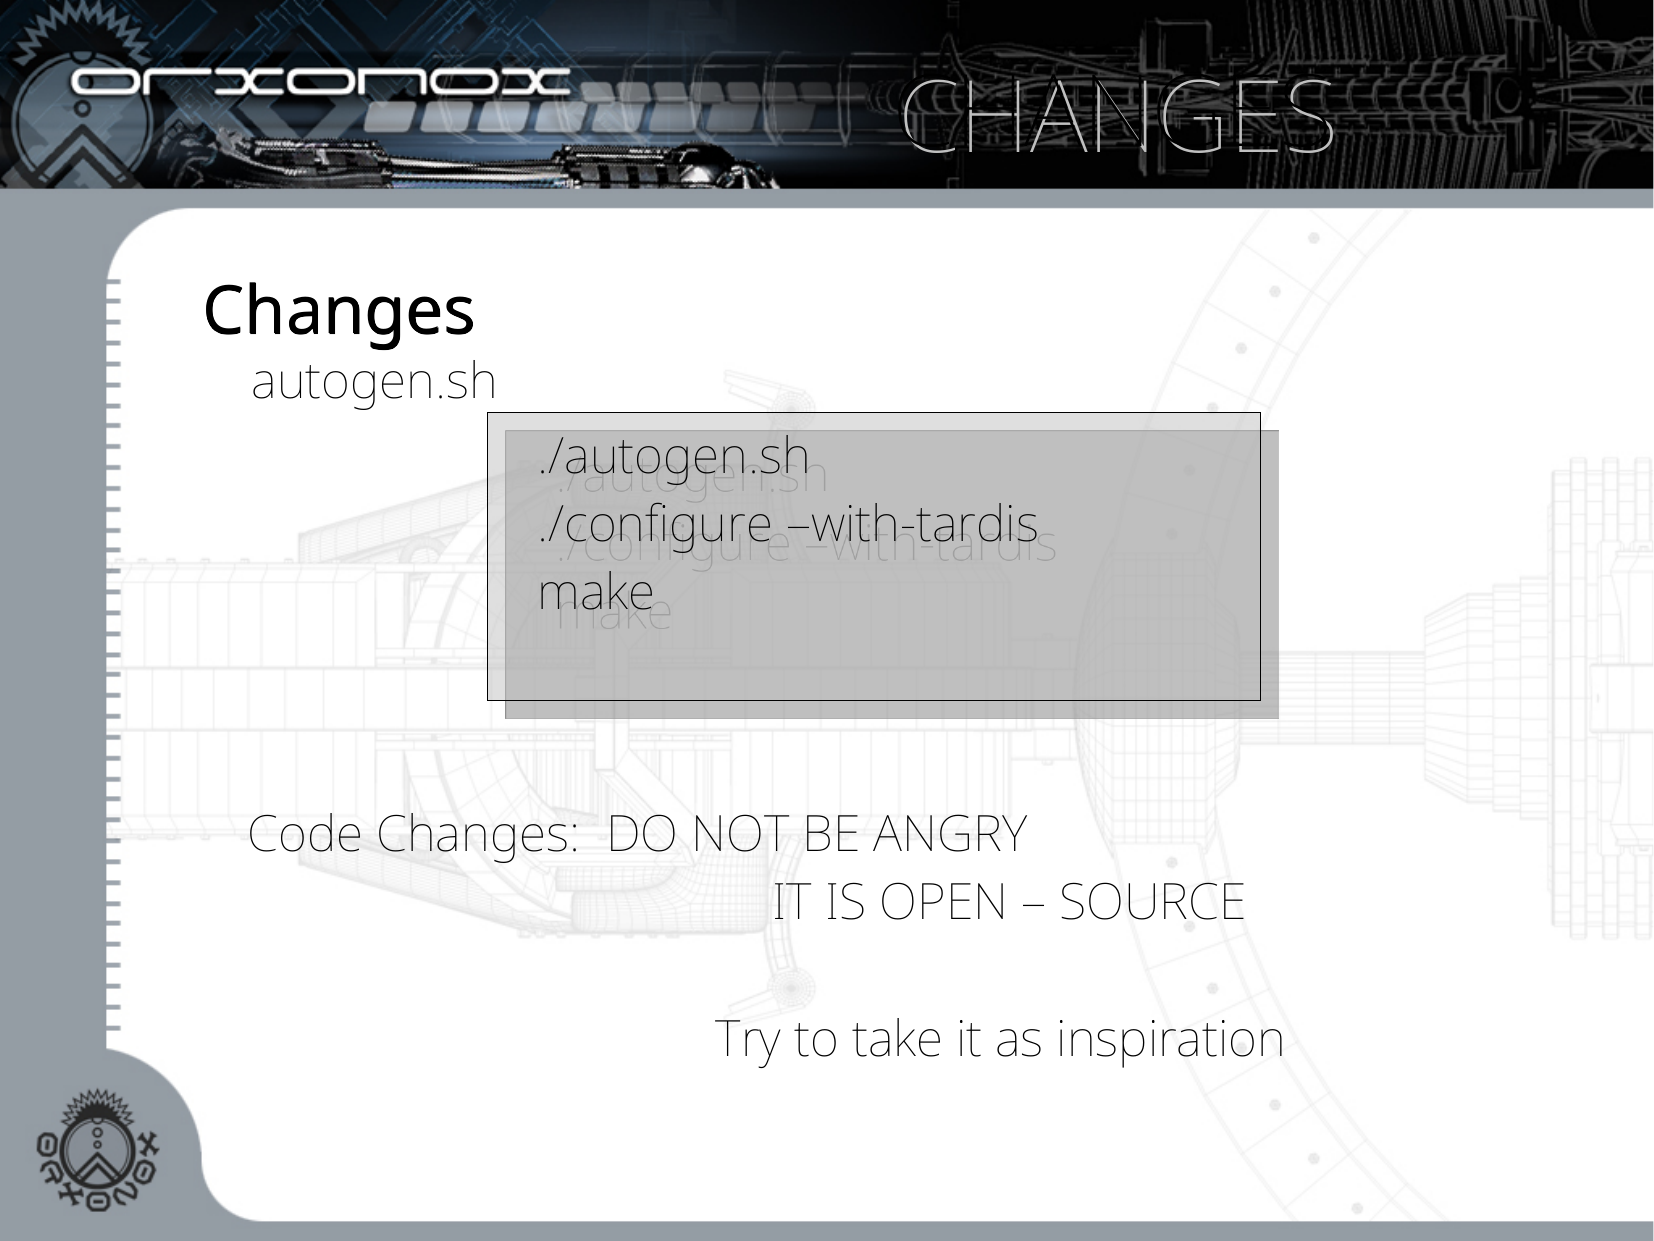

CHANGES
Changes
autogen.sh
./autogen.sh
./configure –with-tardis
make
Code Changes: DO NOT BE ANGRY
							IT IS OPEN – SOURCE
 Try to take it as inspiration